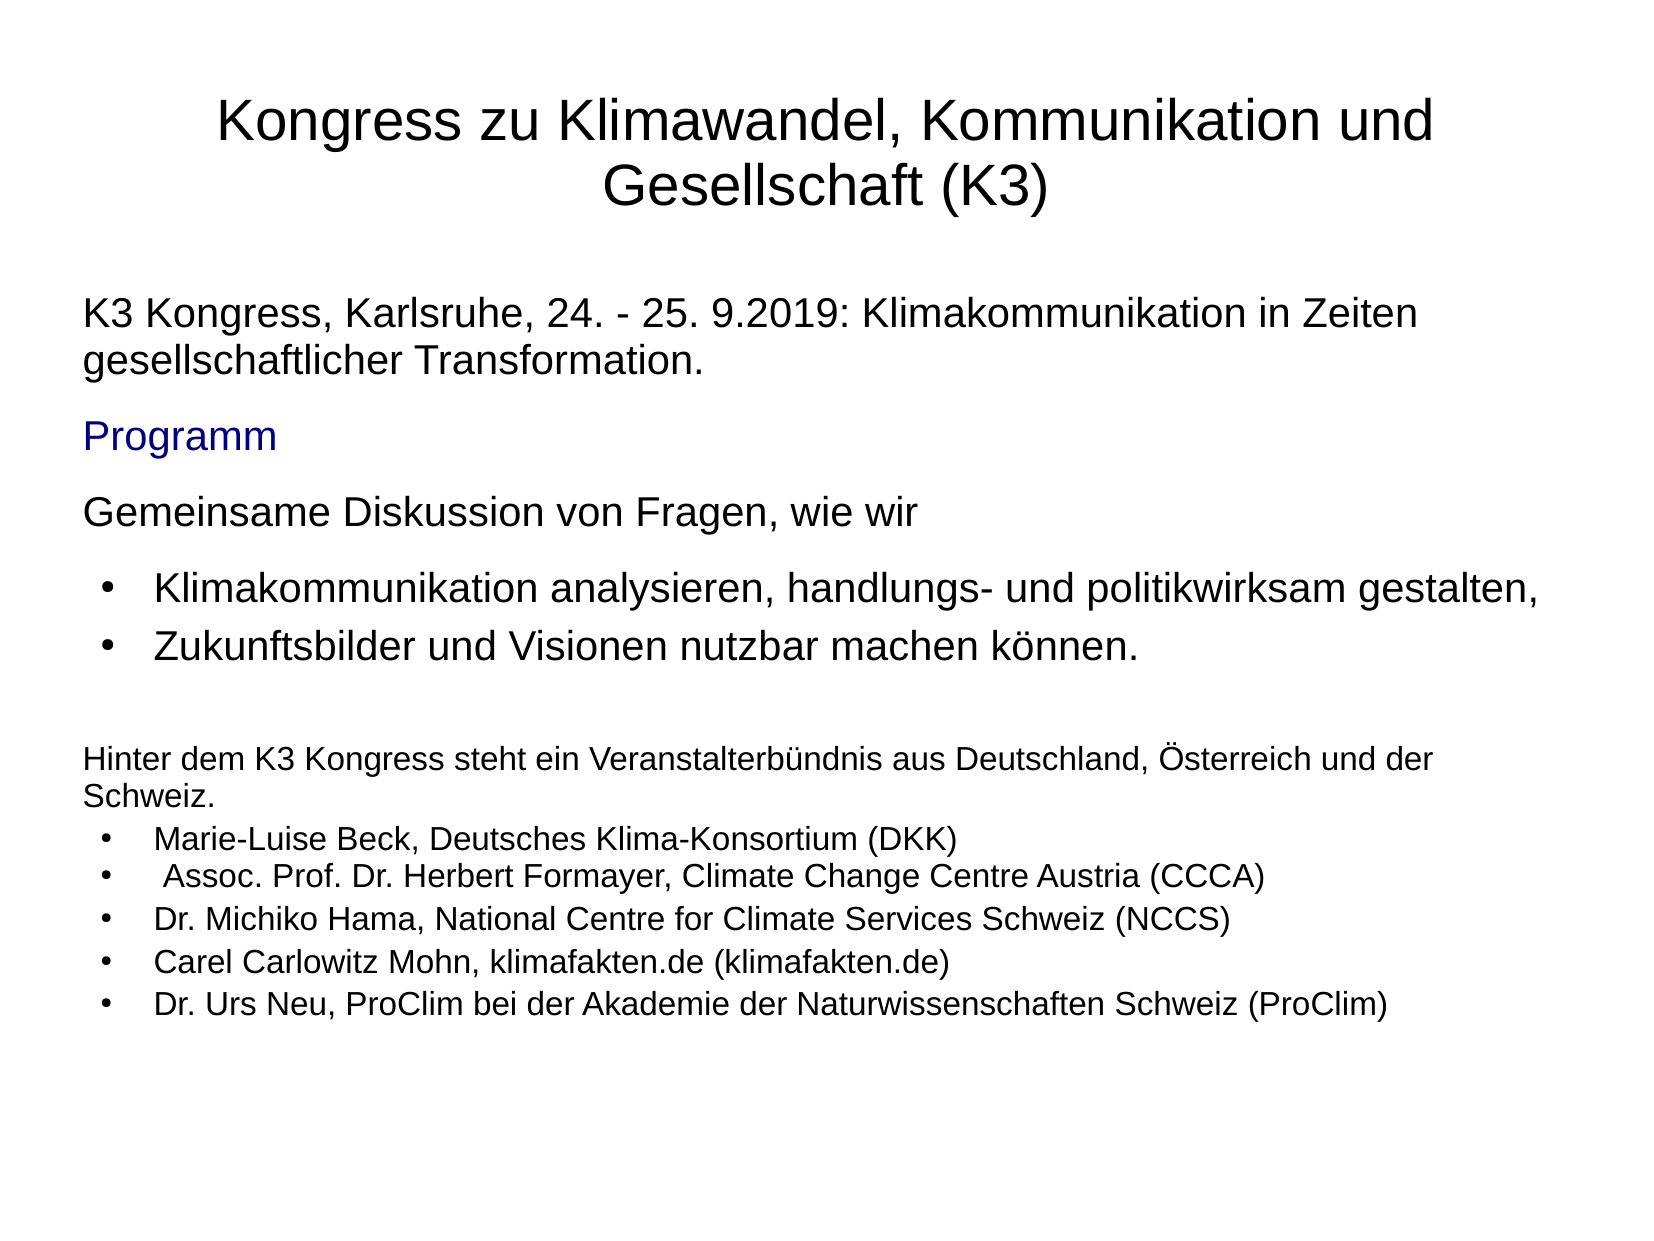

# Kongress zu Klimawandel, Kommunikation und Gesellschaft (K3)
K3 Kongress, Karlsruhe, 24. - 25. 9.2019: Klimakommunikation in Zeiten gesellschaftlicher Transformation.
Programm
Gemeinsame Diskussion von Fragen, wie wir
Klimakommunikation analysieren, handlungs- und politikwirksam gestalten,
Zukunftsbilder und Visionen nutzbar machen können.
Hinter dem K3 Kongress steht ein Veranstalterbündnis aus Deutschland, Österreich und der Schweiz.
Marie-Luise Beck, Deutsches Klima-Konsortium (DKK)
 Assoc. Prof. Dr. Herbert Formayer, Climate Change Centre Austria (CCCA)
Dr. Michiko Hama, National Centre for Climate Services Schweiz (NCCS)
Carel Carlowitz Mohn, klimafakten.de (klimafakten.de)
Dr. Urs Neu, ProClim bei der Akademie der Naturwissenschaften Schweiz (ProClim)